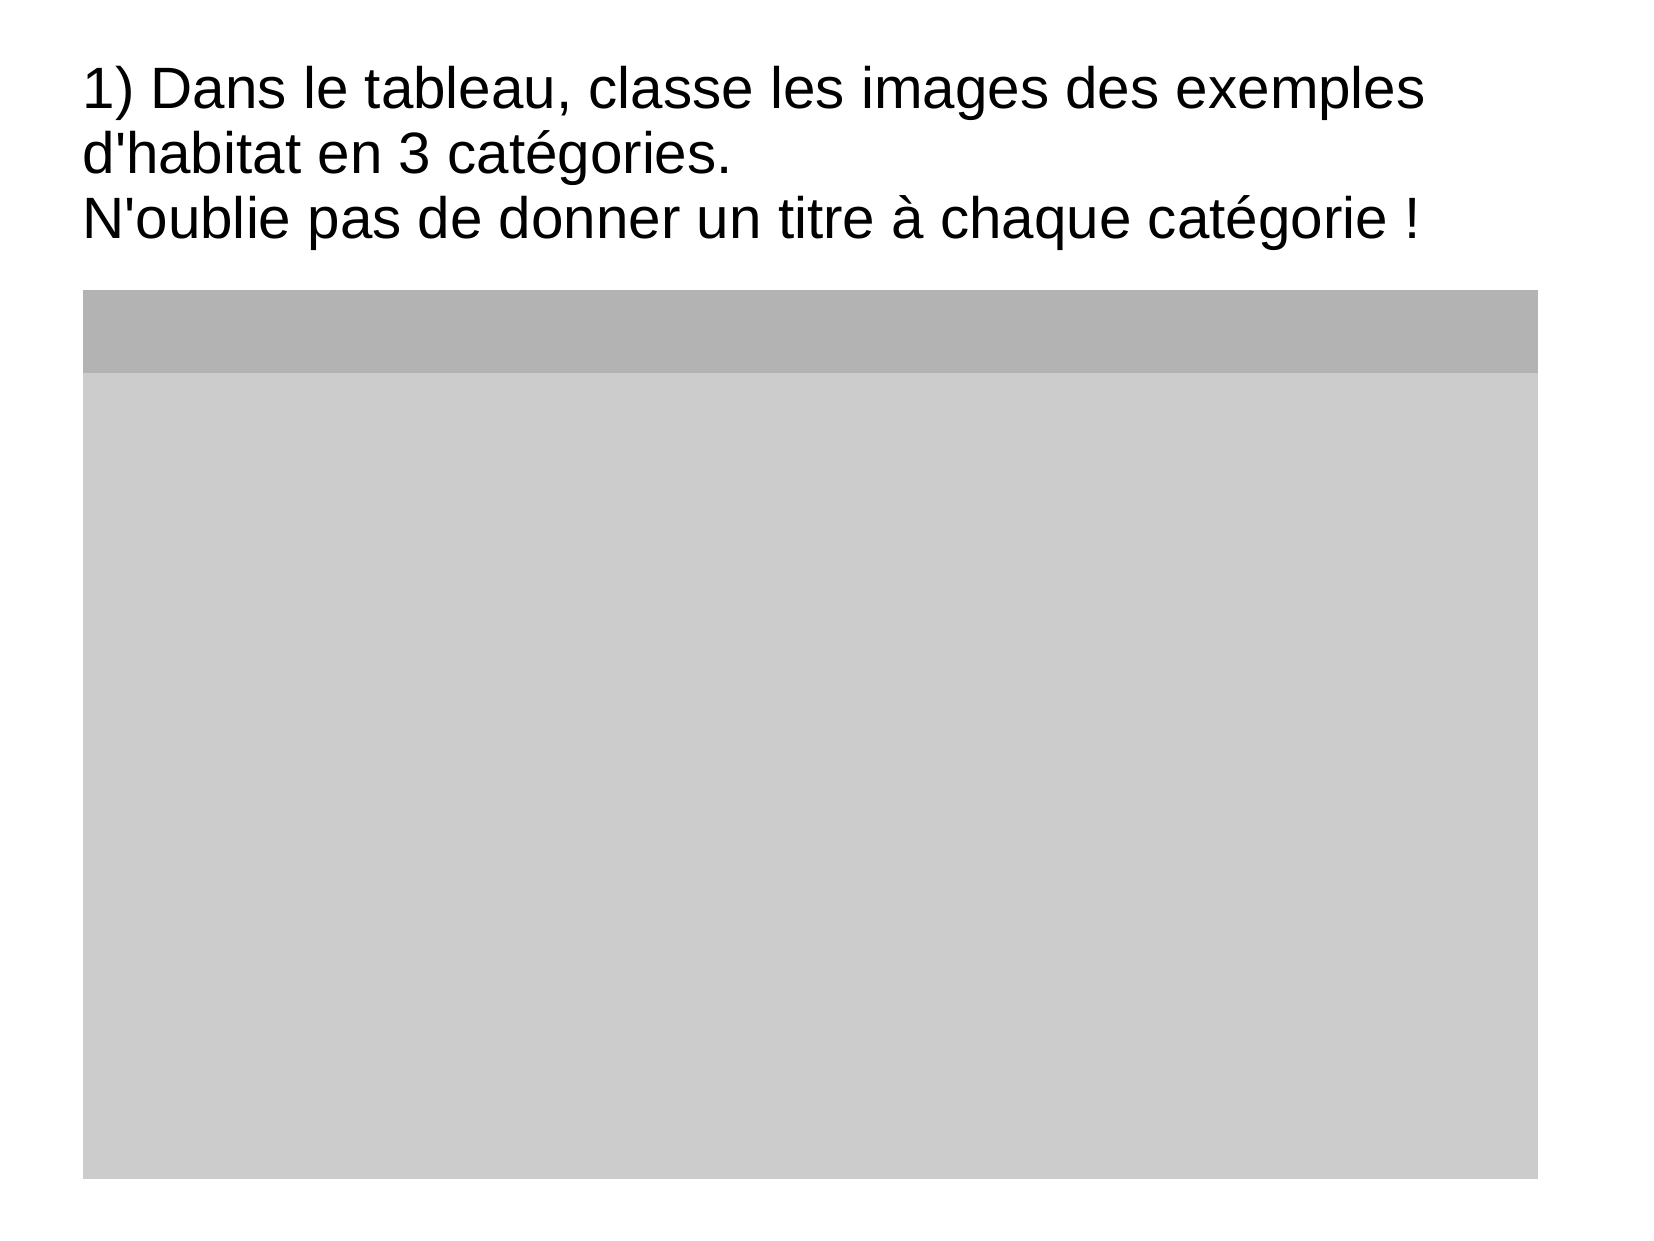

# 1) Dans le tableau, classe les images des exemples d'habitat en 3 catégories. N'oublie pas de donner un titre à chaque catégorie !
| | | |
| --- | --- | --- |
| | | |